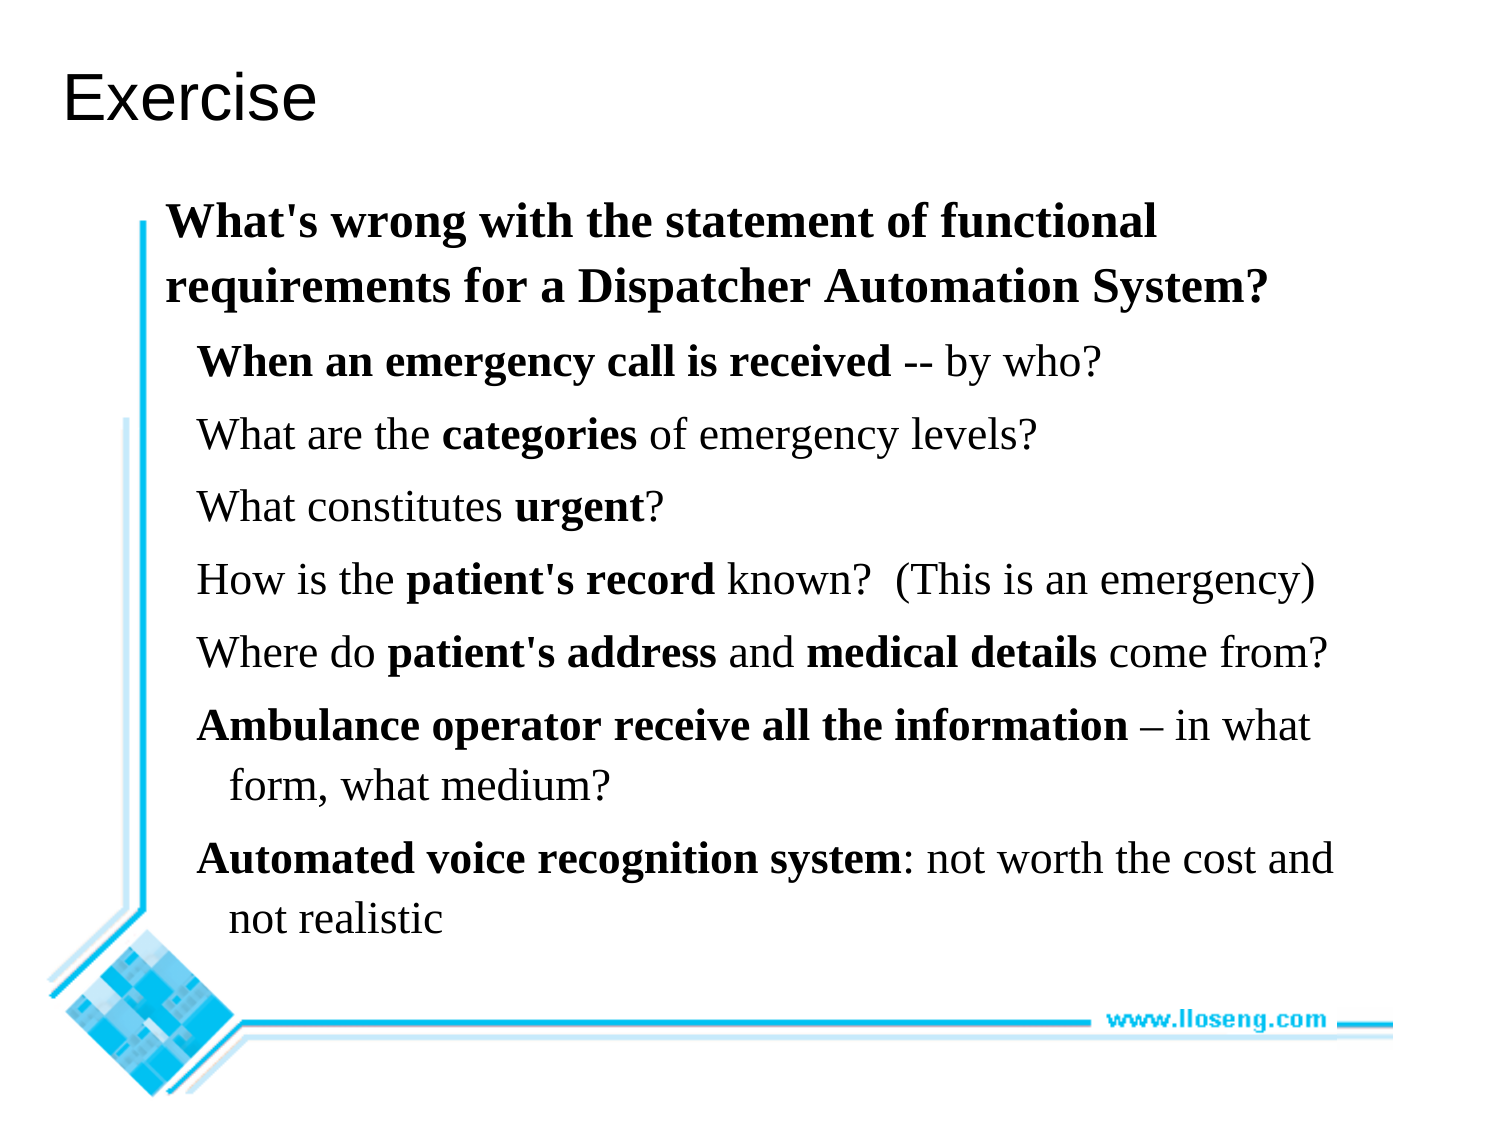

# Exercise
What's wrong with the statement of functional requirements for a Dispatcher Automation System?
When an emergency call is received -- by who?
What are the categories of emergency levels?
What constitutes urgent?
How is the patient's record known? (This is an emergency)
Where do patient's address and medical details come from?
Ambulance operator receive all the information – in what form, what medium?
Automated voice recognition system: not worth the cost and not realistic